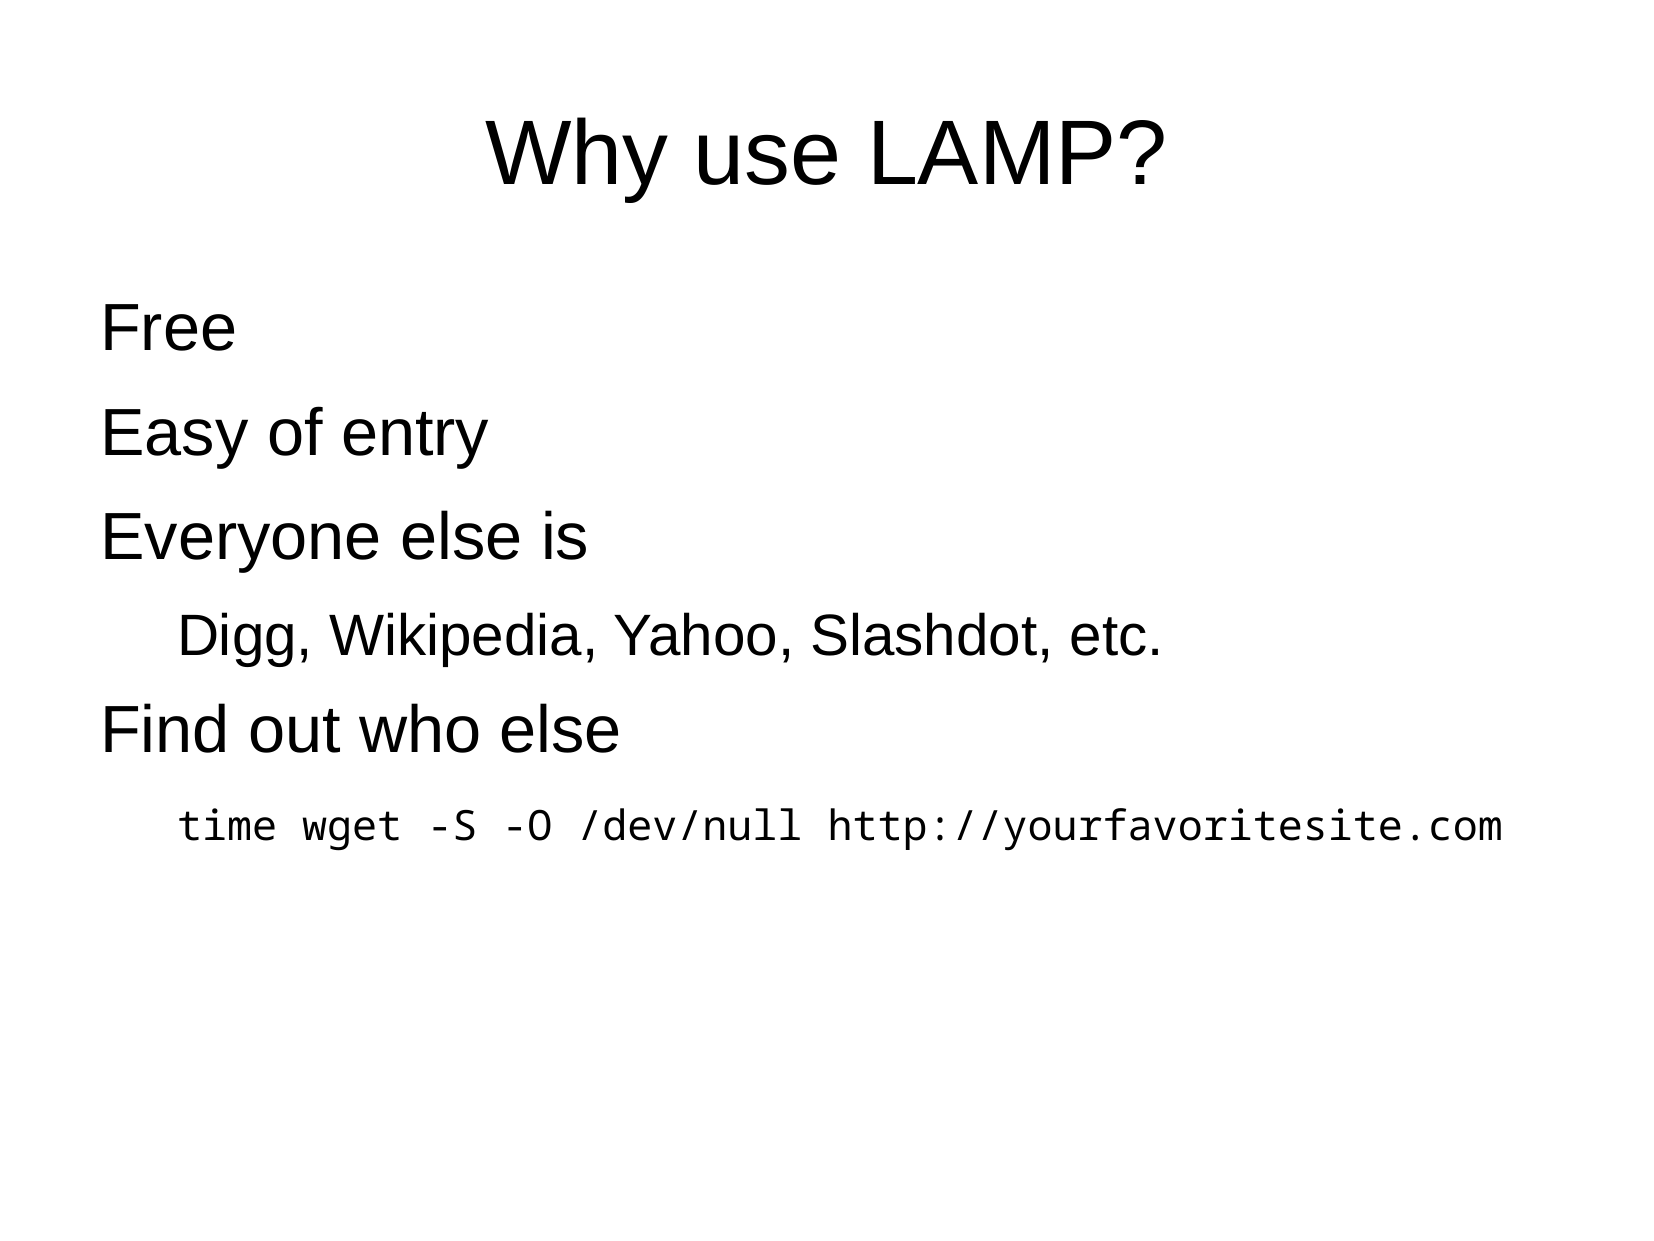

# Why use LAMP?
Free
Easy of entry
Everyone else is
Digg, Wikipedia, Yahoo, Slashdot, etc.
Find out who else
time wget -S -O /dev/null http://yourfavoritesite.com